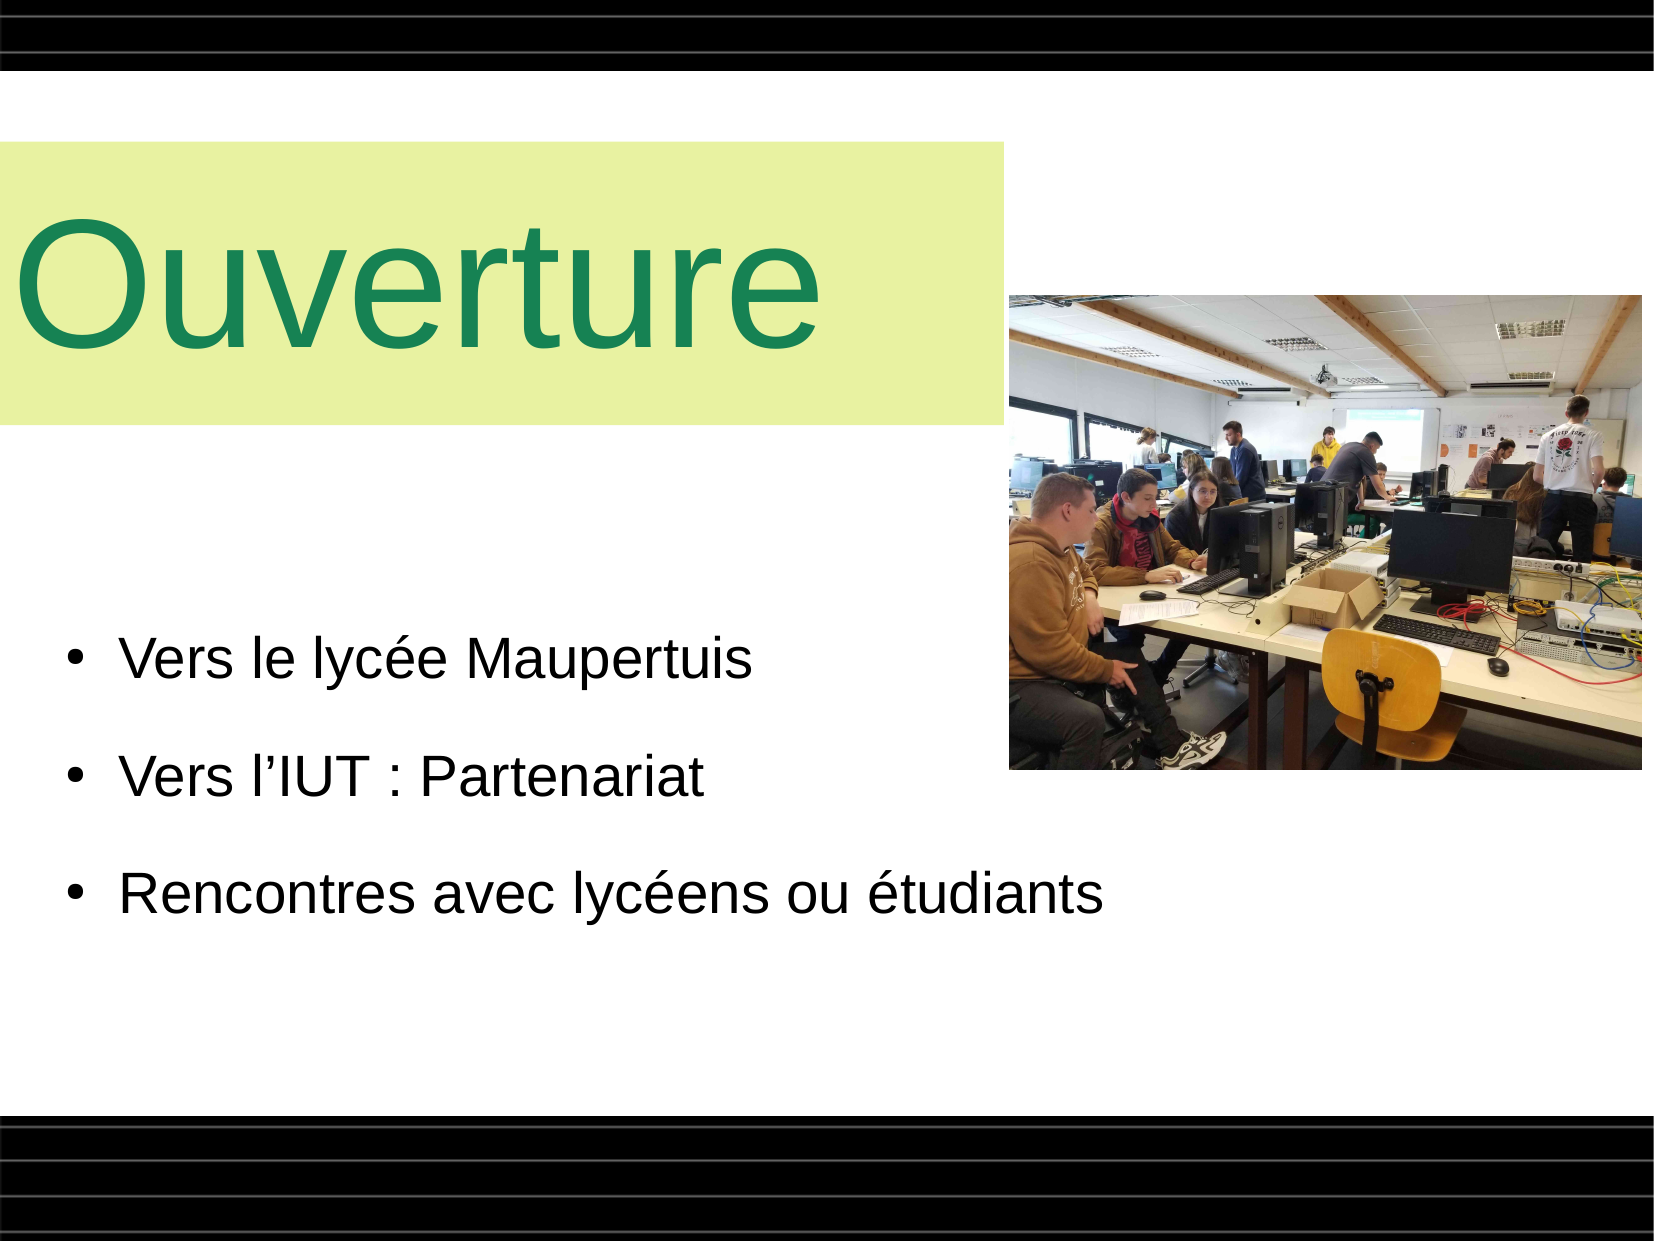

# Ouverture
Vers le lycée Maupertuis
Vers l’IUT : Partenariat
Rencontres avec lycéens ou étudiants